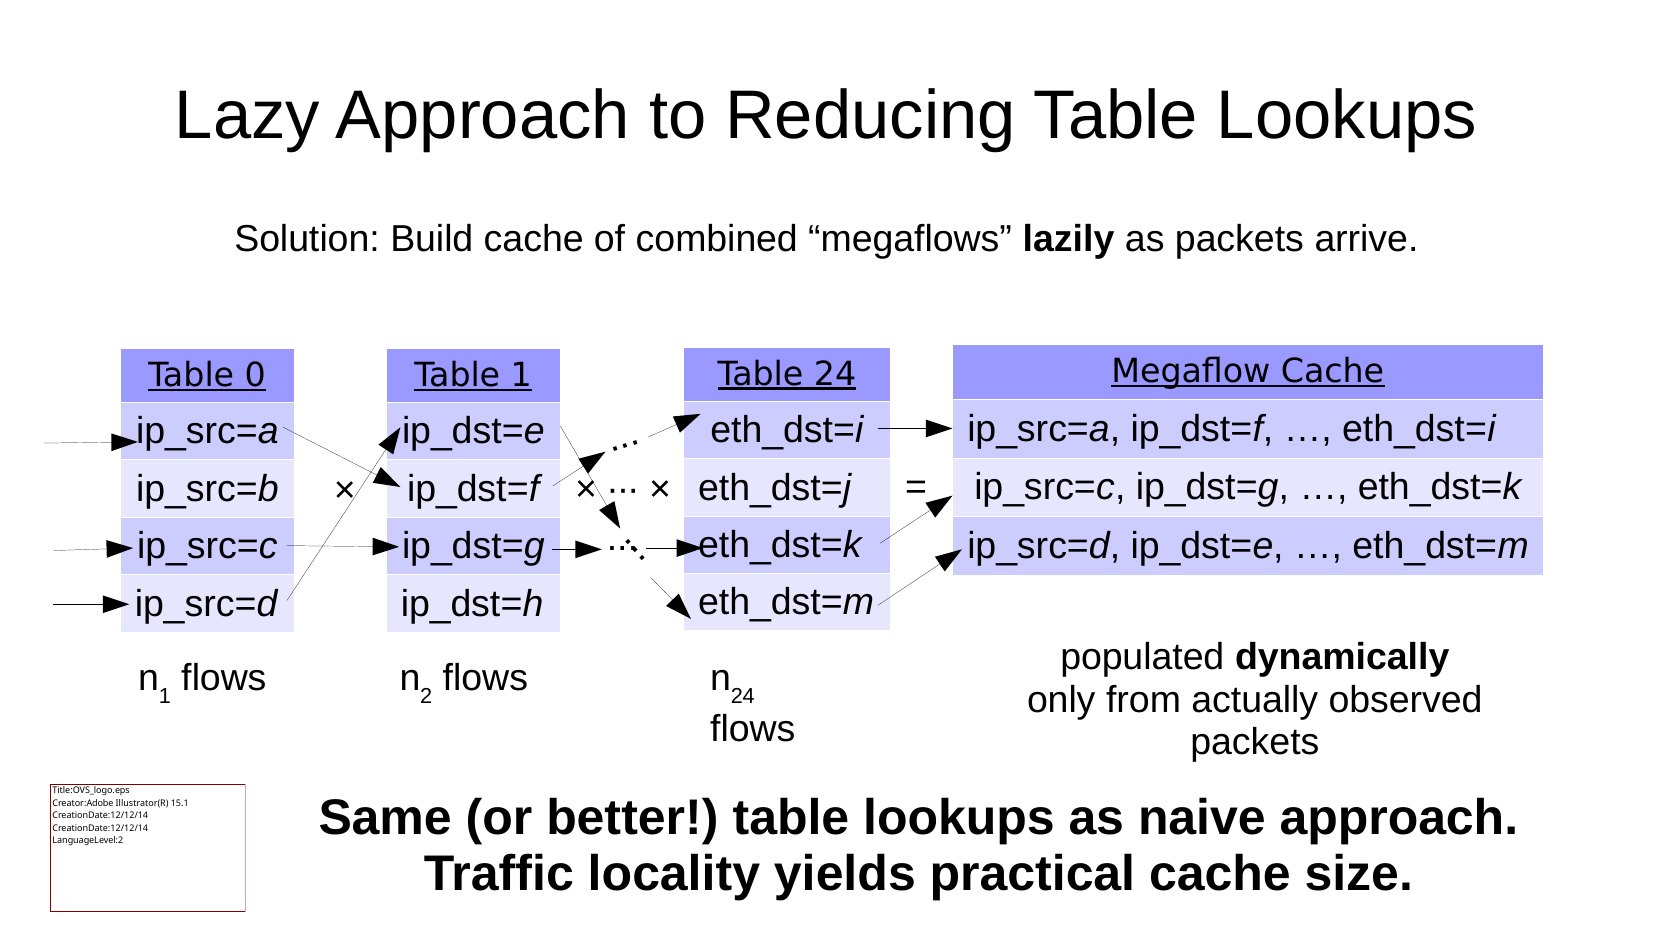

# Lazy Approach to Reducing Table Lookups
Solution: Build cache of combined “megaflows” lazily as packets arrive.
| Megaflow Cache |
| --- |
| ip\_src=a, ip\_dst=f, …, eth\_dst=i |
| ip\_src=c, ip\_dst=g, …, eth\_dst=k |
| ip\_src=d, ip\_dst=e, …, eth\_dst=m |
| Table 24 |
| --- |
| eth\_dst=i |
| eth\_dst=j |
| eth\_dst=k |
| eth\_dst=m |
| Table 0 |
| --- |
| ip\_src=a |
| ip\_src=b |
| ip\_src=c |
| ip\_src=d |
| Table 1 |
| --- |
| ip\_dst=e |
| ip\_dst=f |
| ip\_dst=g |
| ip\_dst=h |
...
=
× ∙∙∙ ×
×
...
...
populated dynamically
only from actually observed packets
n1 flows
n2 flows
n24 flows
Same (or better!) table lookups as naive approach.
Traffic locality yields practical cache size.